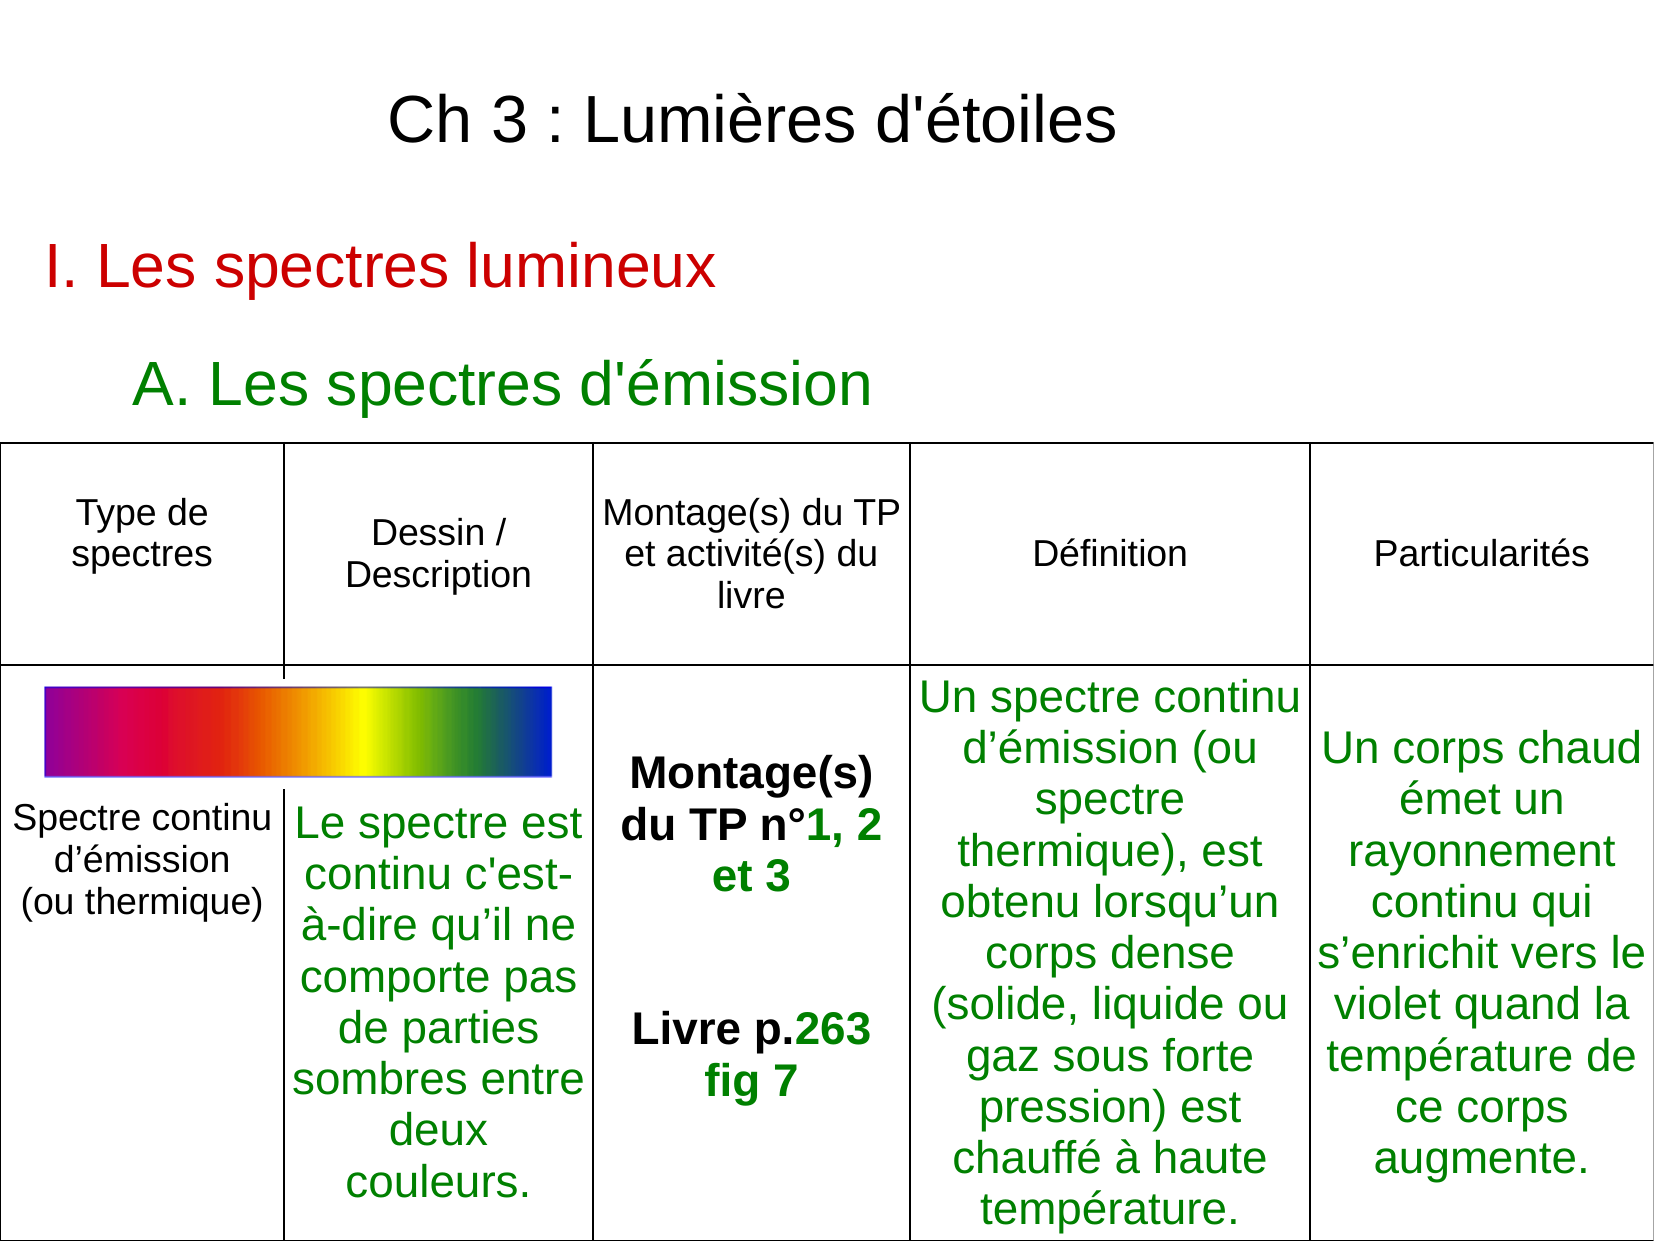

# Ch 3 : Lumières d'étoiles
I. Les spectres lumineux
A. Les spectres d'émission
| Type de spectres | Dessin / Description | Montage(s) du TP et activité(s) du livre | Définition | Particularités |
| --- | --- | --- | --- | --- |
| Spectre continu d’émission (ou thermique) | Le spectre est continu c'est-à-dire qu’il ne comporte pas de parties sombres entre deux couleurs. | Montage(s) du TP n°1, 2 et 3 Livre p.263 fig 7 | Un spectre continu d’émission (ou spectre thermique), est obtenu lorsqu’un corps dense (solide, liquide ou gaz sous forte pression) est chauffé à haute température. | Un corps chaud émet un rayonnement continu qui s’enrichit vers le violet quand la température de ce corps augmente. |